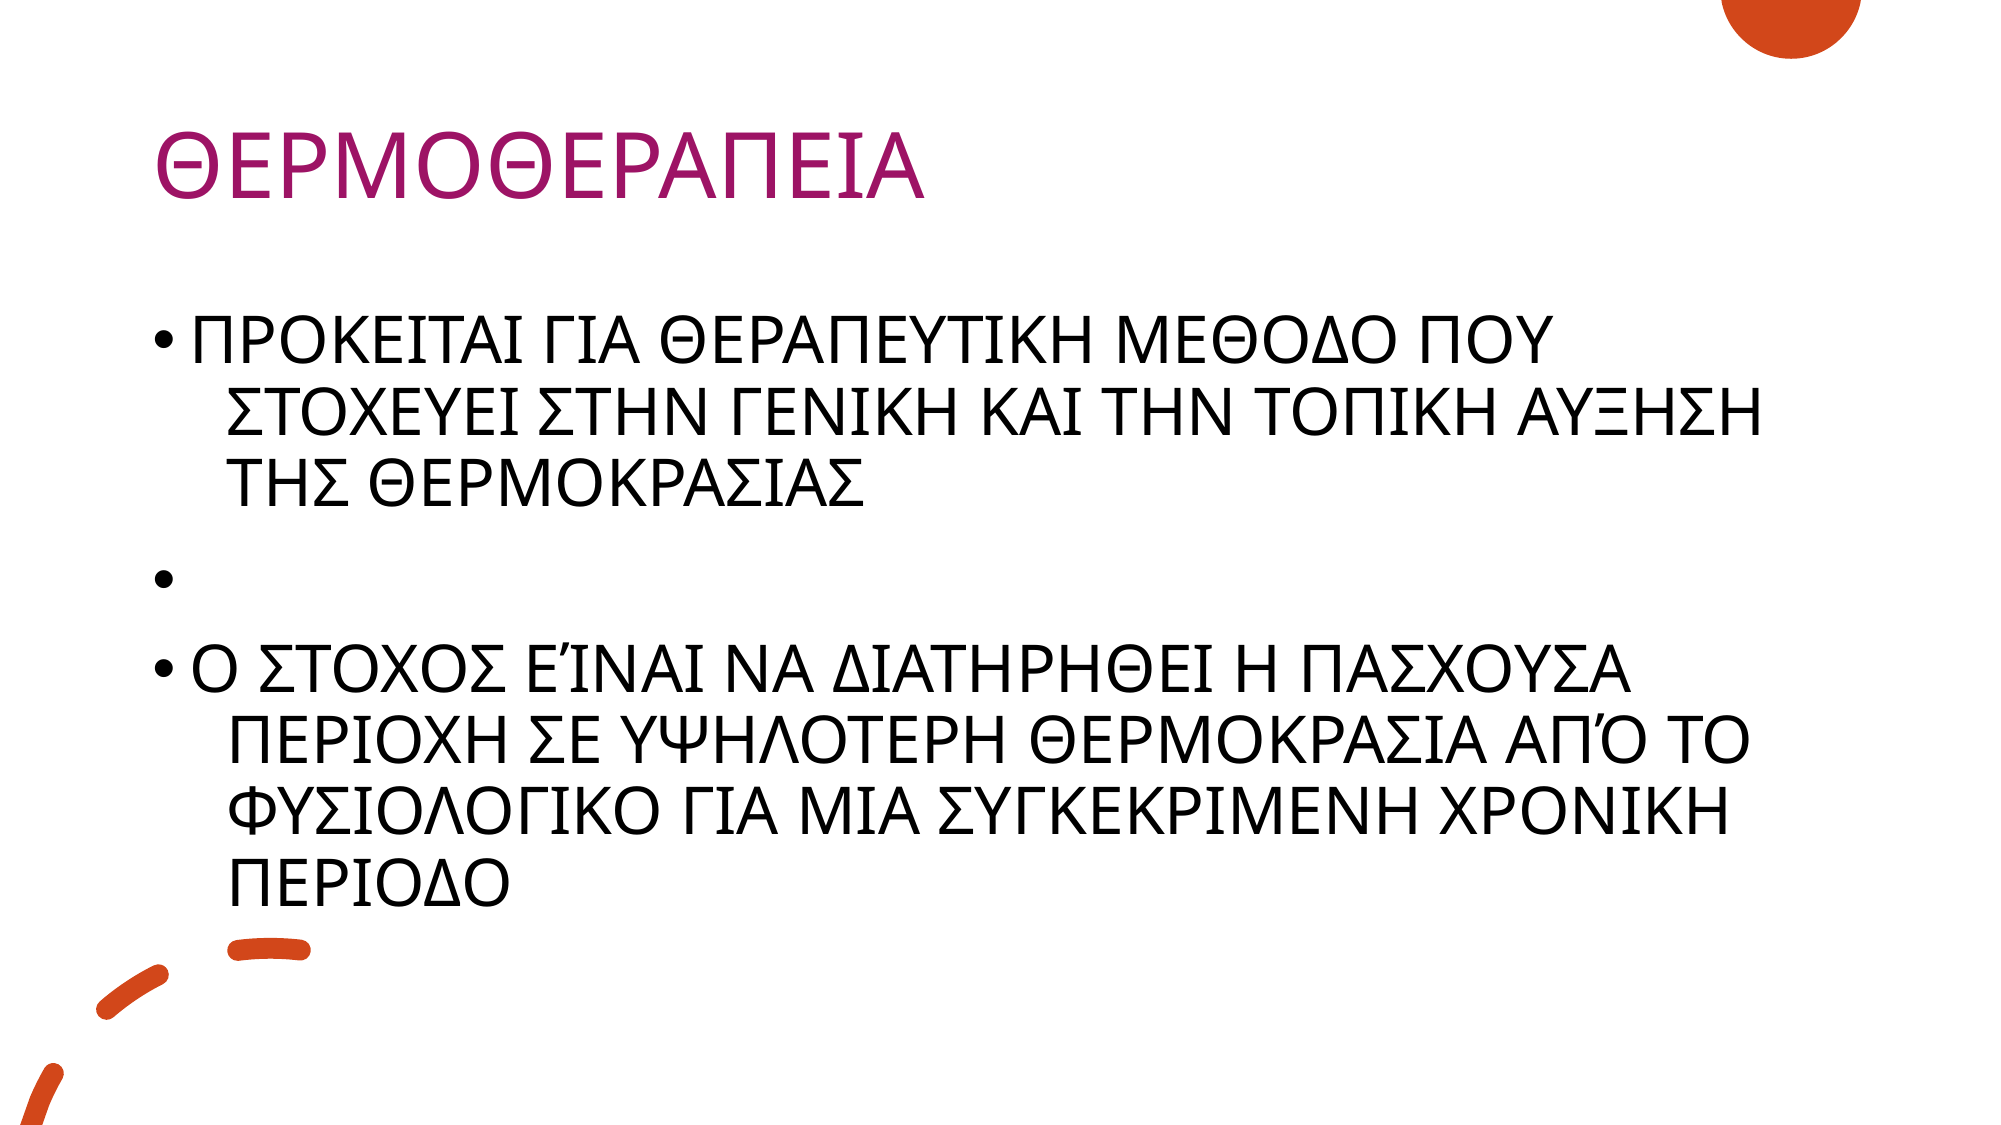

# ΘΕΡΜΟΘΕΡΑΠΕΙΑ
ΠΡΟΚΕΙΤΑΙ ΓΙΑ ΘΕΡΑΠΕΥΤΙΚΗ ΜΕΘΟΔΟ ΠΟΥ ΣΤΟΧΕΥΕΙ ΣΤΗΝ ΓΕΝΙΚΗ ΚΑΙ ΤΗΝ ΤΟΠΙΚΗ ΑΥΞΗΣΗ ΤΗΣ ΘΕΡΜΟΚΡΑΣΙΑΣ
Ο ΣΤΟΧΟΣ ΕΊΝΑΙ ΝΑ ΔΙΑΤΗΡΗΘΕΙ Η ΠΑΣΧΟΥΣΑ ΠΕΡΙΟΧΗ ΣΕ ΥΨΗΛΟΤΕΡΗ ΘΕΡΜΟΚΡΑΣΙΑ ΑΠΌ ΤΟ ΦΥΣΙΟΛΟΓΙΚΟ ΓΙΑ ΜΙΑ ΣΥΓΚΕΚΡΙΜΕΝΗ ΧΡΟΝΙΚΗ ΠΕΡΙΟΔΟ